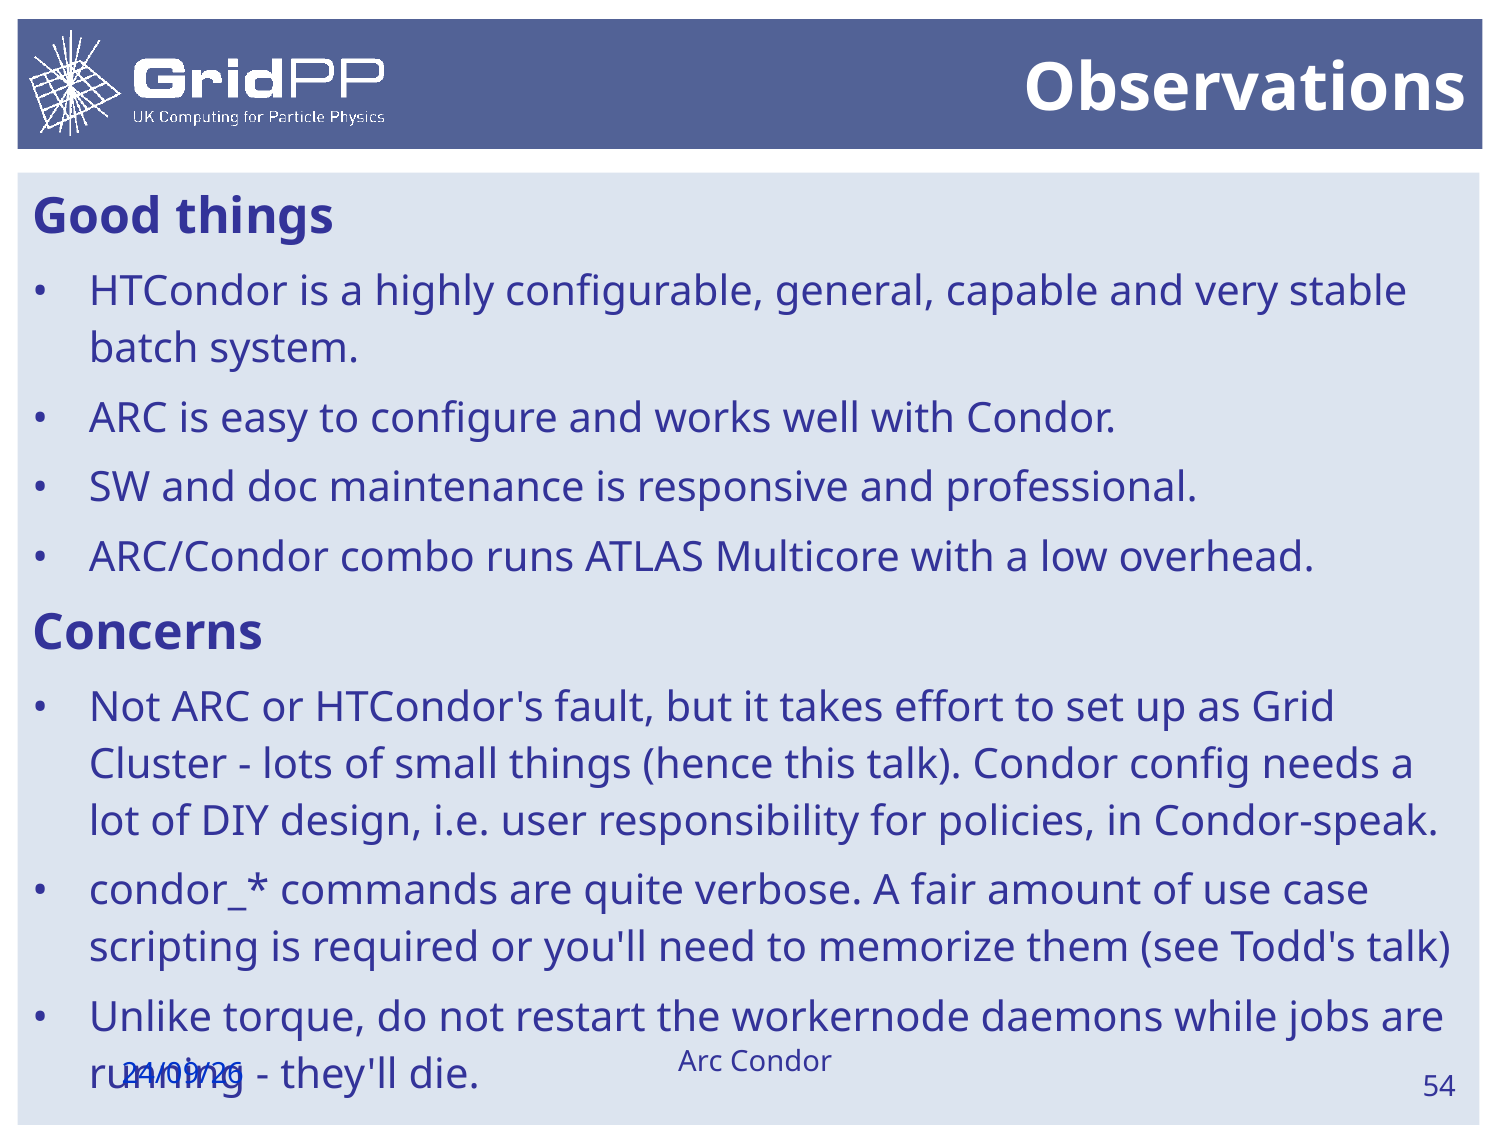

# Observations
Good things
HTCondor is a highly configurable, general, capable and very stable batch system.
ARC is easy to configure and works well with Condor.
SW and doc maintenance is responsive and professional.
ARC/Condor combo runs ATLAS Multicore with a low overhead.
Concerns
Not ARC or HTCondor's fault, but it takes effort to set up as Grid Cluster - lots of small things (hence this talk). Condor config needs a lot of DIY design, i.e. user responsibility for policies, in Condor-speak.
condor_* commands are quite verbose. A fair amount of use case scripting is required or you'll need to memorize them (see Todd's talk)
Unlike torque, do not restart the workernode daemons while jobs are running - they'll die.
BDII and Jura within ARC need maintenance (boring but needs doing).
Arc Condor